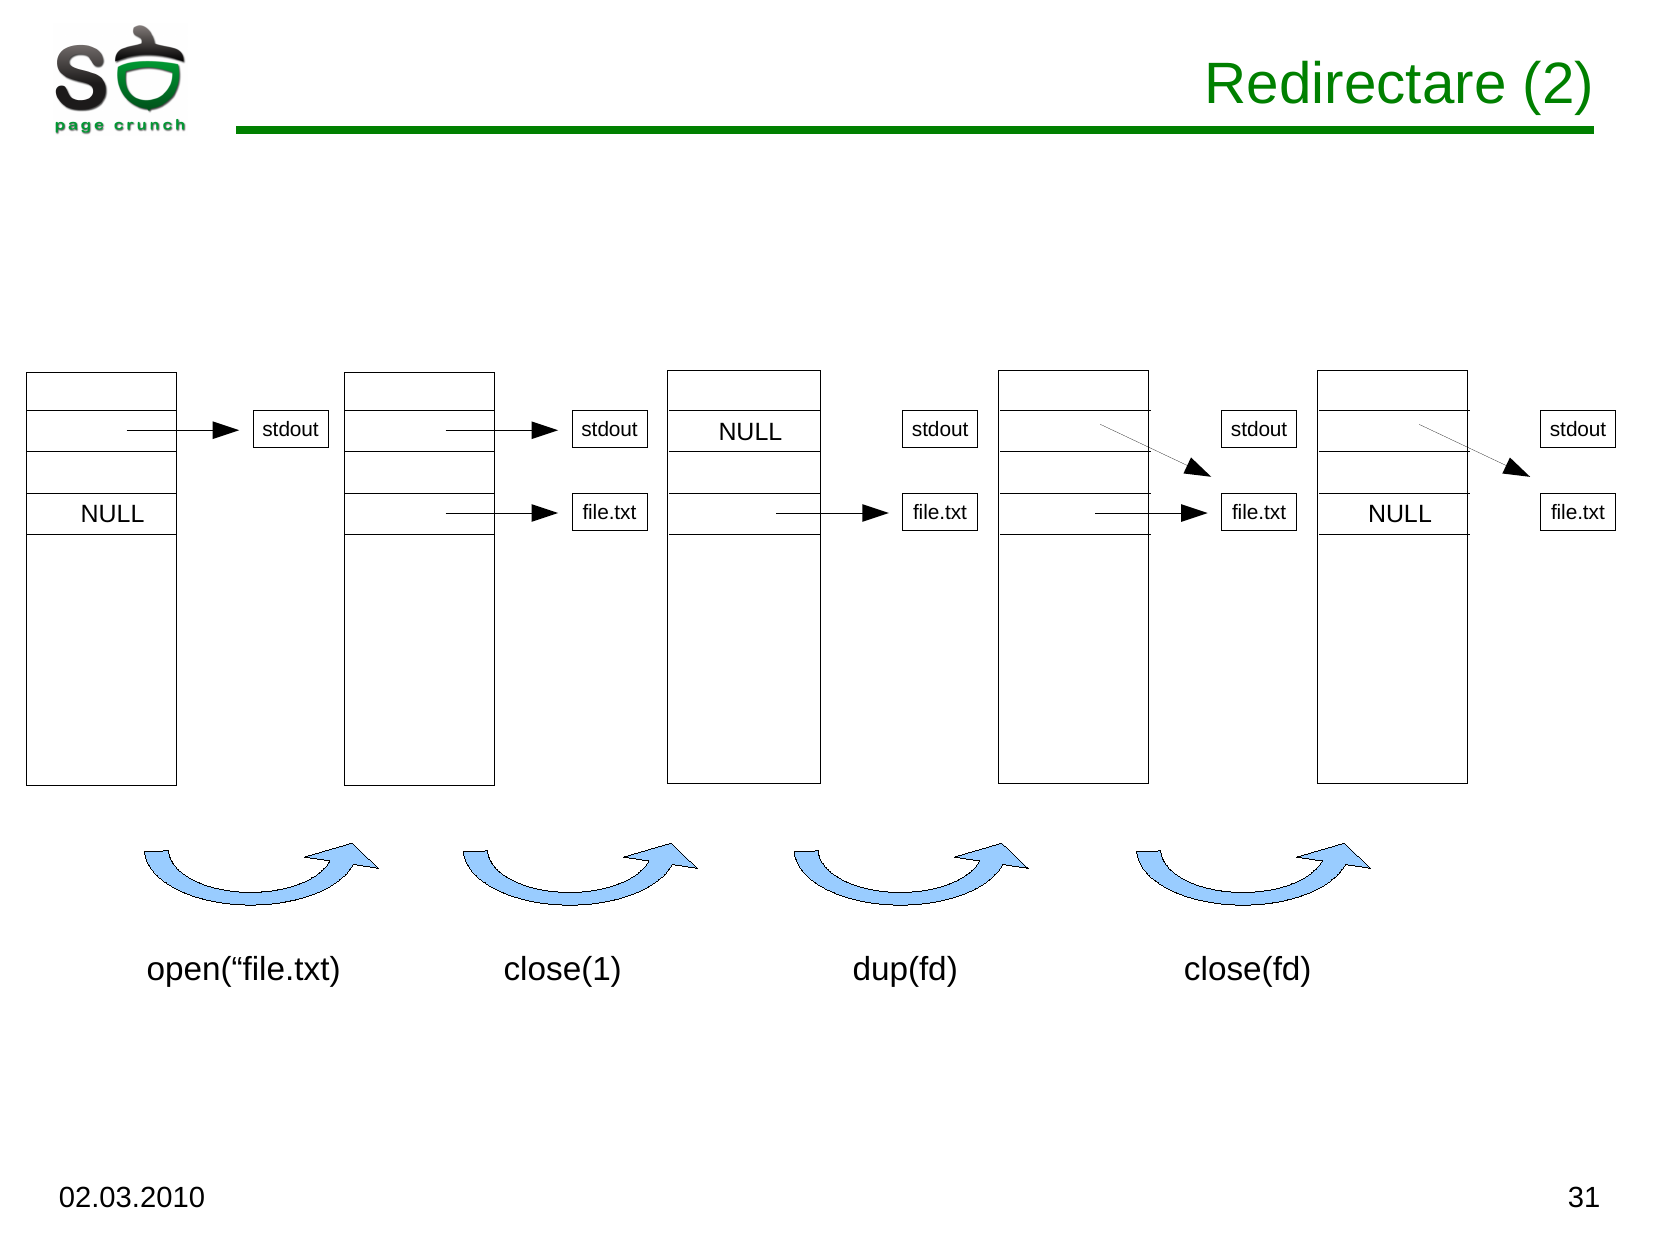

# Redirectare (2)
NULL
stdout
stdout
stdout
stdout
stdout
NULL
NULL
file.txt
file.txt
file.txt
file.txt
open(“file.txt)
close(1)
dup(fd)
close(fd)
02.03.2010
31